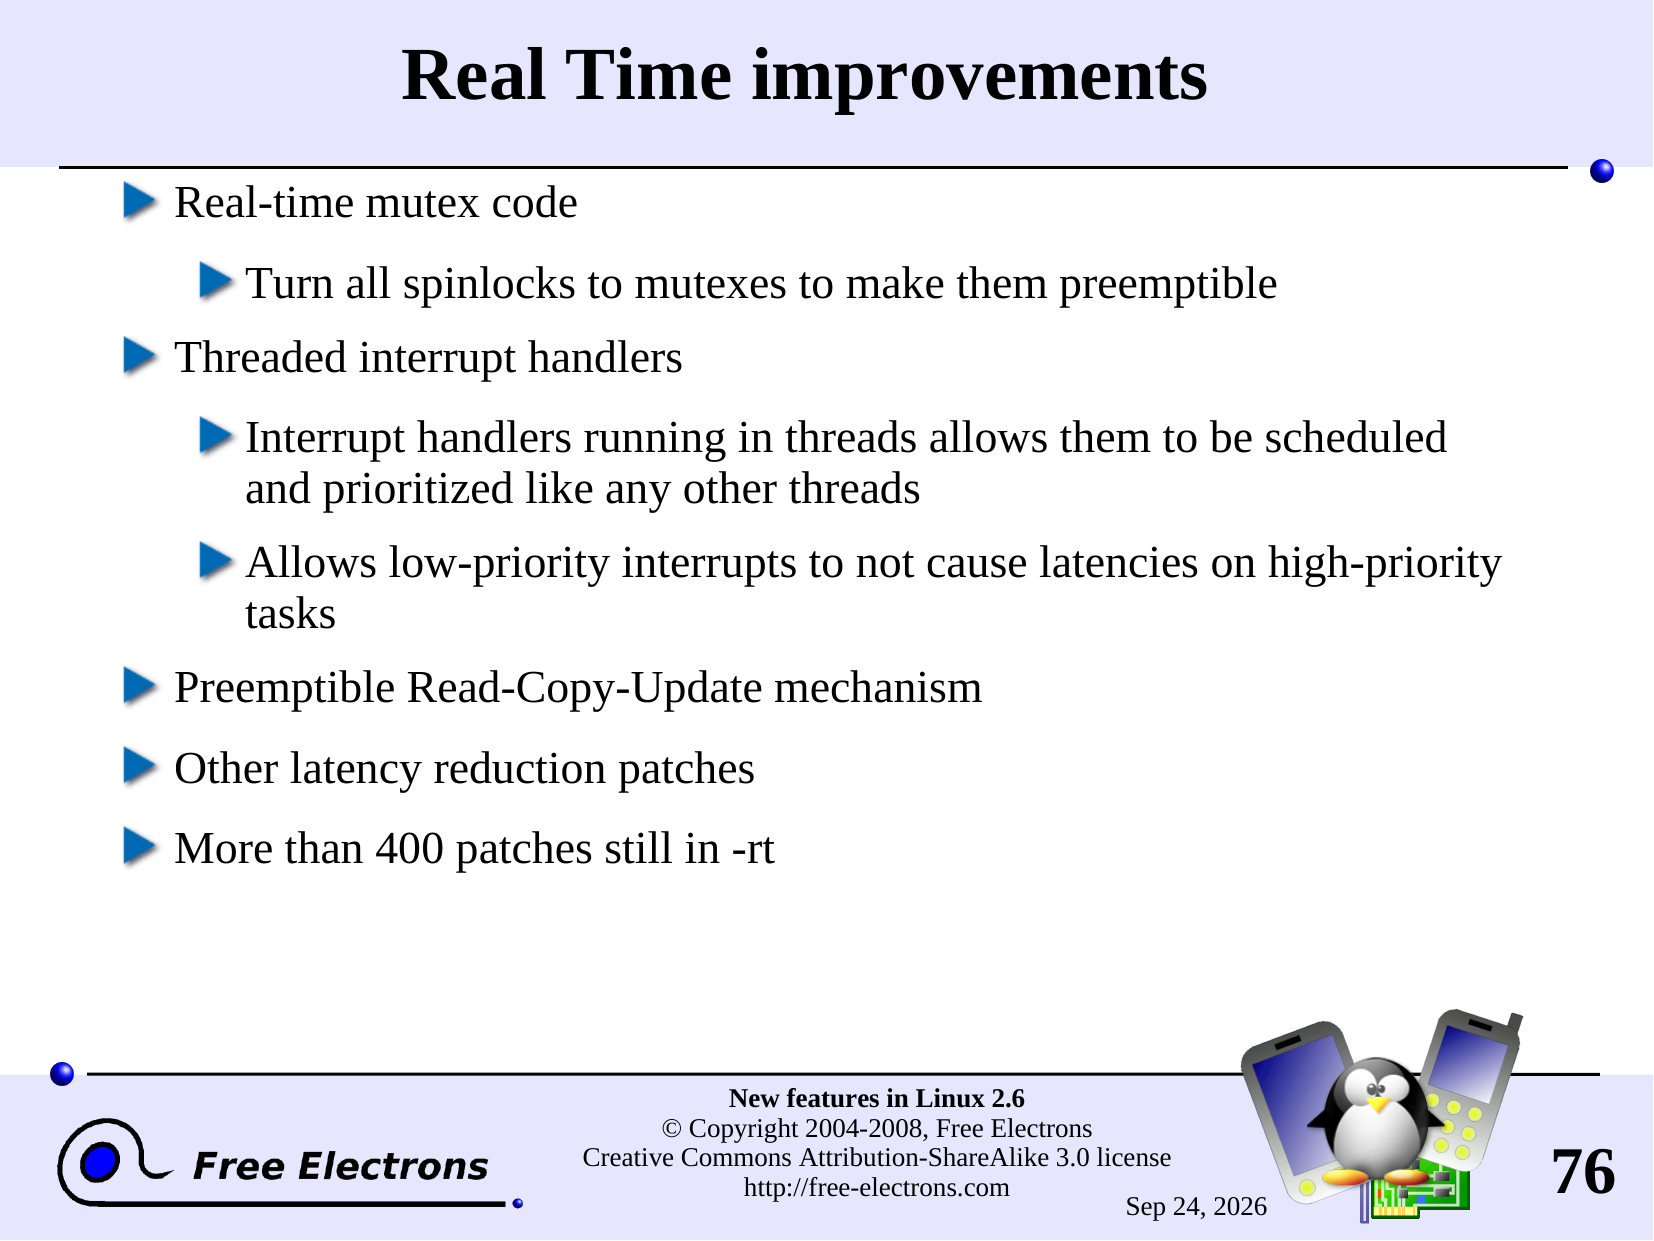

# Real Time improvements
Real-time mutex code
Turn all spinlocks to mutexes to make them preemptible
Threaded interrupt handlers
Interrupt handlers running in threads allows them to be scheduled and prioritized like any other threads
Allows low-priority interrupts to not cause latencies on high-priority tasks
Preemptible Read-Copy-Update mechanism
Other latency reduction patches
More than 400 patches still in -rt